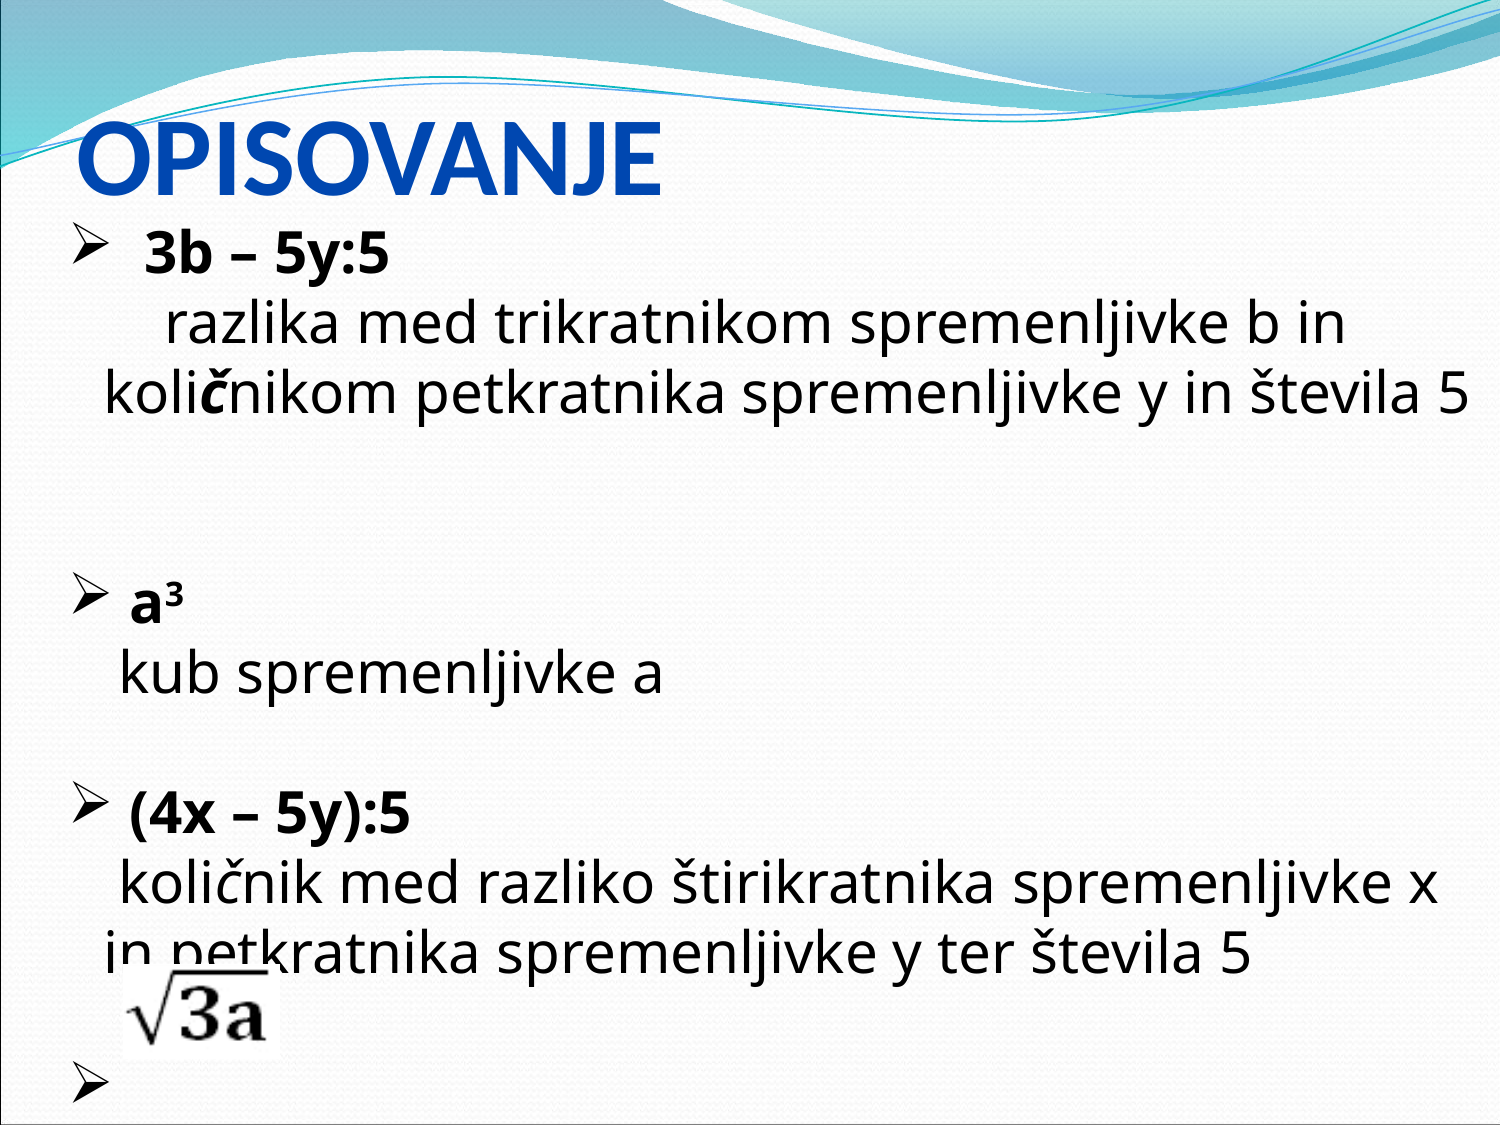

# OPISOVANJE
 3b – 5y:5
 razlika med trikratnikom spremenljivke b in količnikom petkratnika spremenljivke y in števila 5
 a3
 kub spremenljivke a
 (4x – 5y):5
 količnik med razliko štirikratnika spremenljivke x in petkratnika spremenljivke y ter števila 5
kvadratni koren trikratnika spremenljivke a